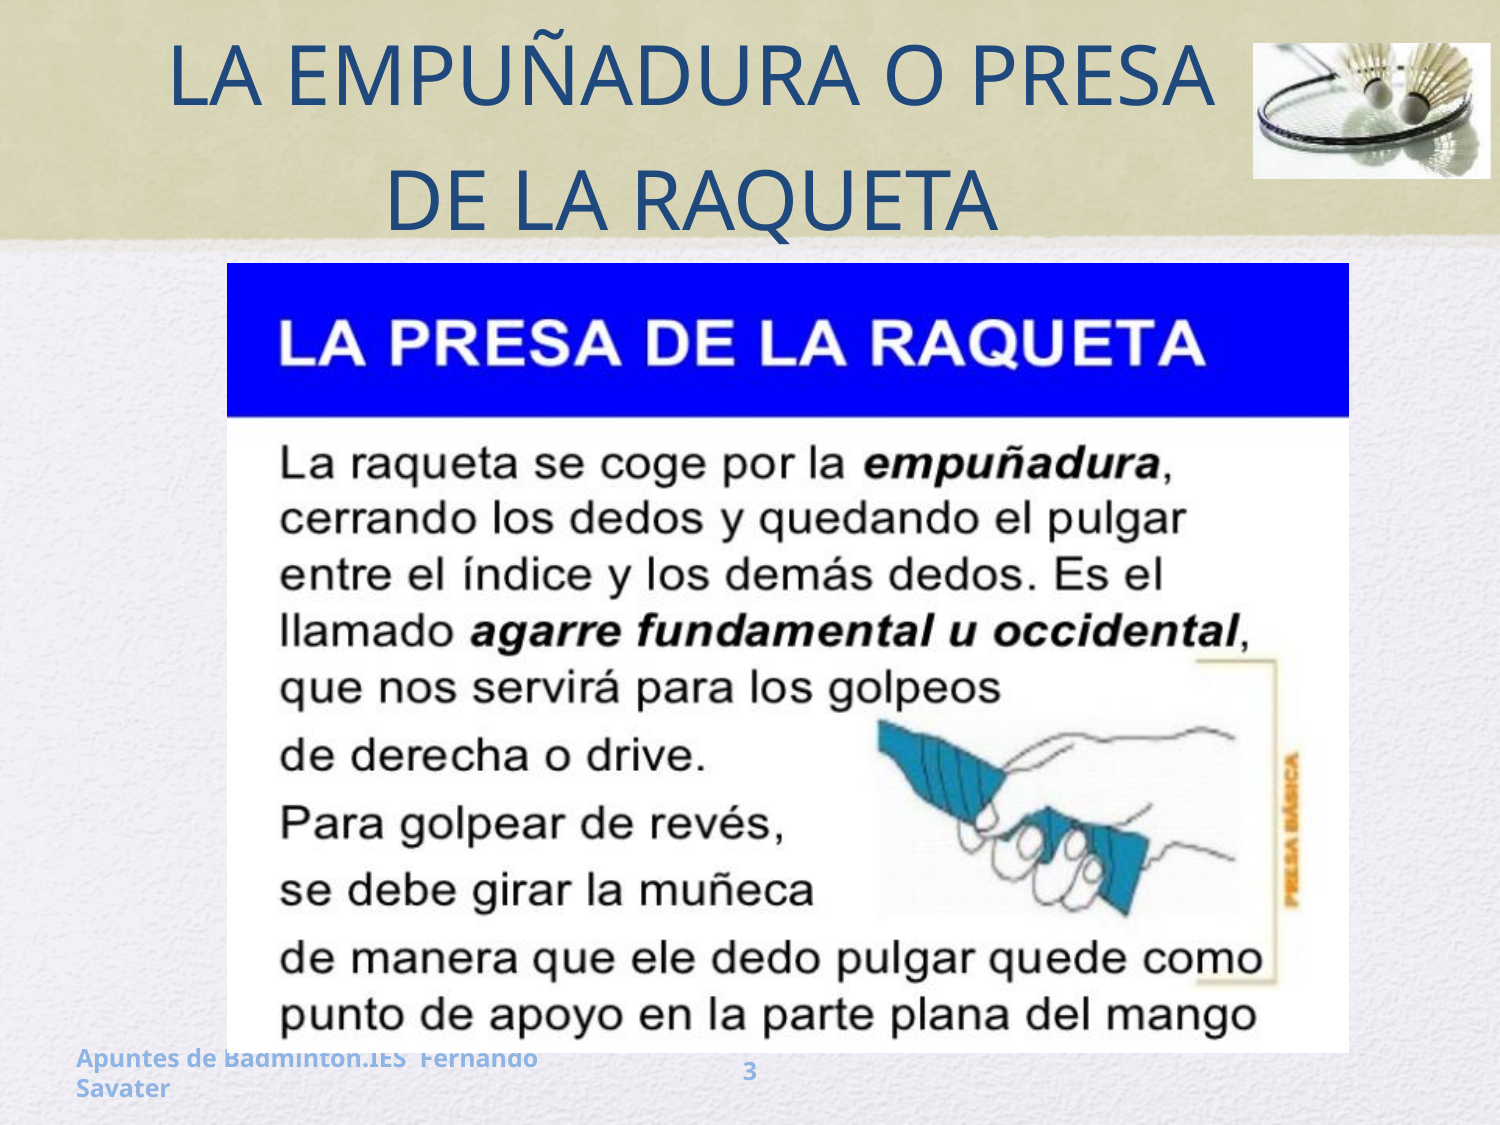

# LA EMPUÑADURA O PRESA DE LA RAQUETA
Apuntes de Bádminton.IES Fernando Savater